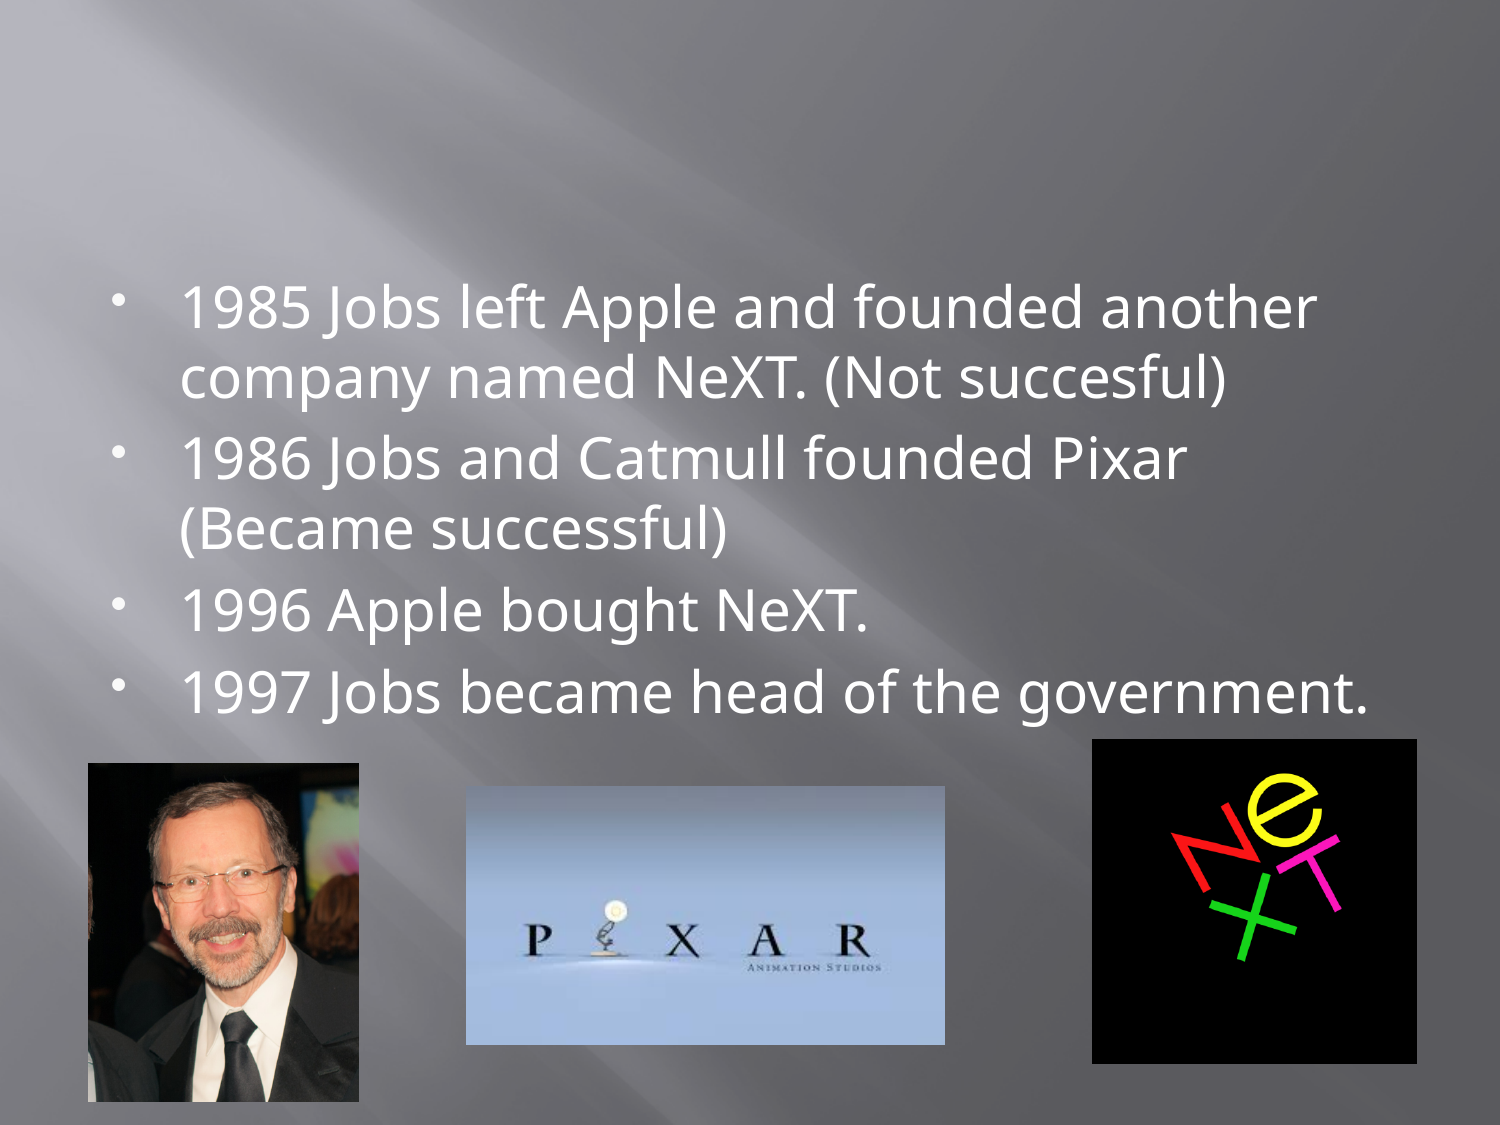

#
1985 Jobs left Apple and founded another company named NeXT. (Not succesful)
1986 Jobs and Catmull founded Pixar (Became successful)
1996 Apple bought NeXT.
1997 Jobs became head of the government.